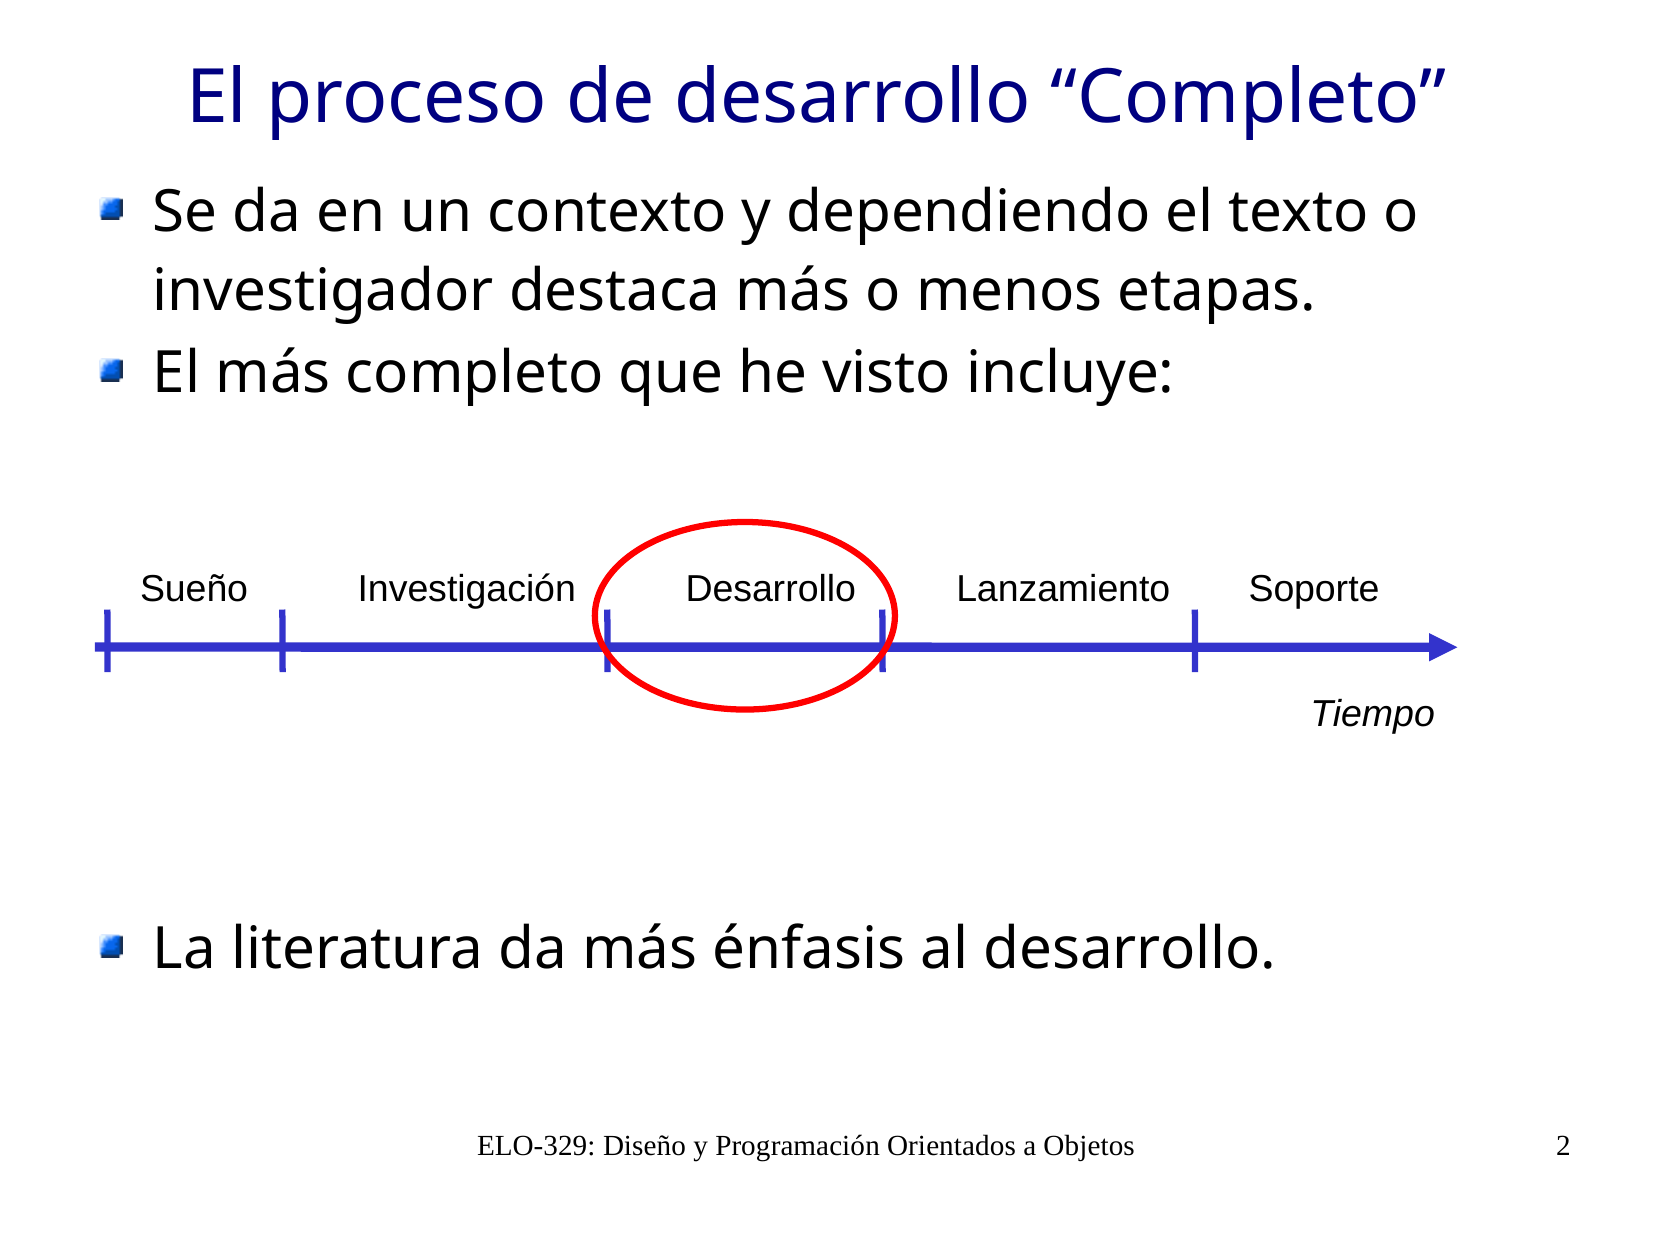

# El proceso de desarrollo “Completo”
Se da en un contexto y dependiendo el texto o investigador destaca más o menos etapas.
El más completo que he visto incluye:
La literatura da más énfasis al desarrollo.
Sueño
Investigación
Desarrollo
Lanzamiento
Soporte
Tiempo
2